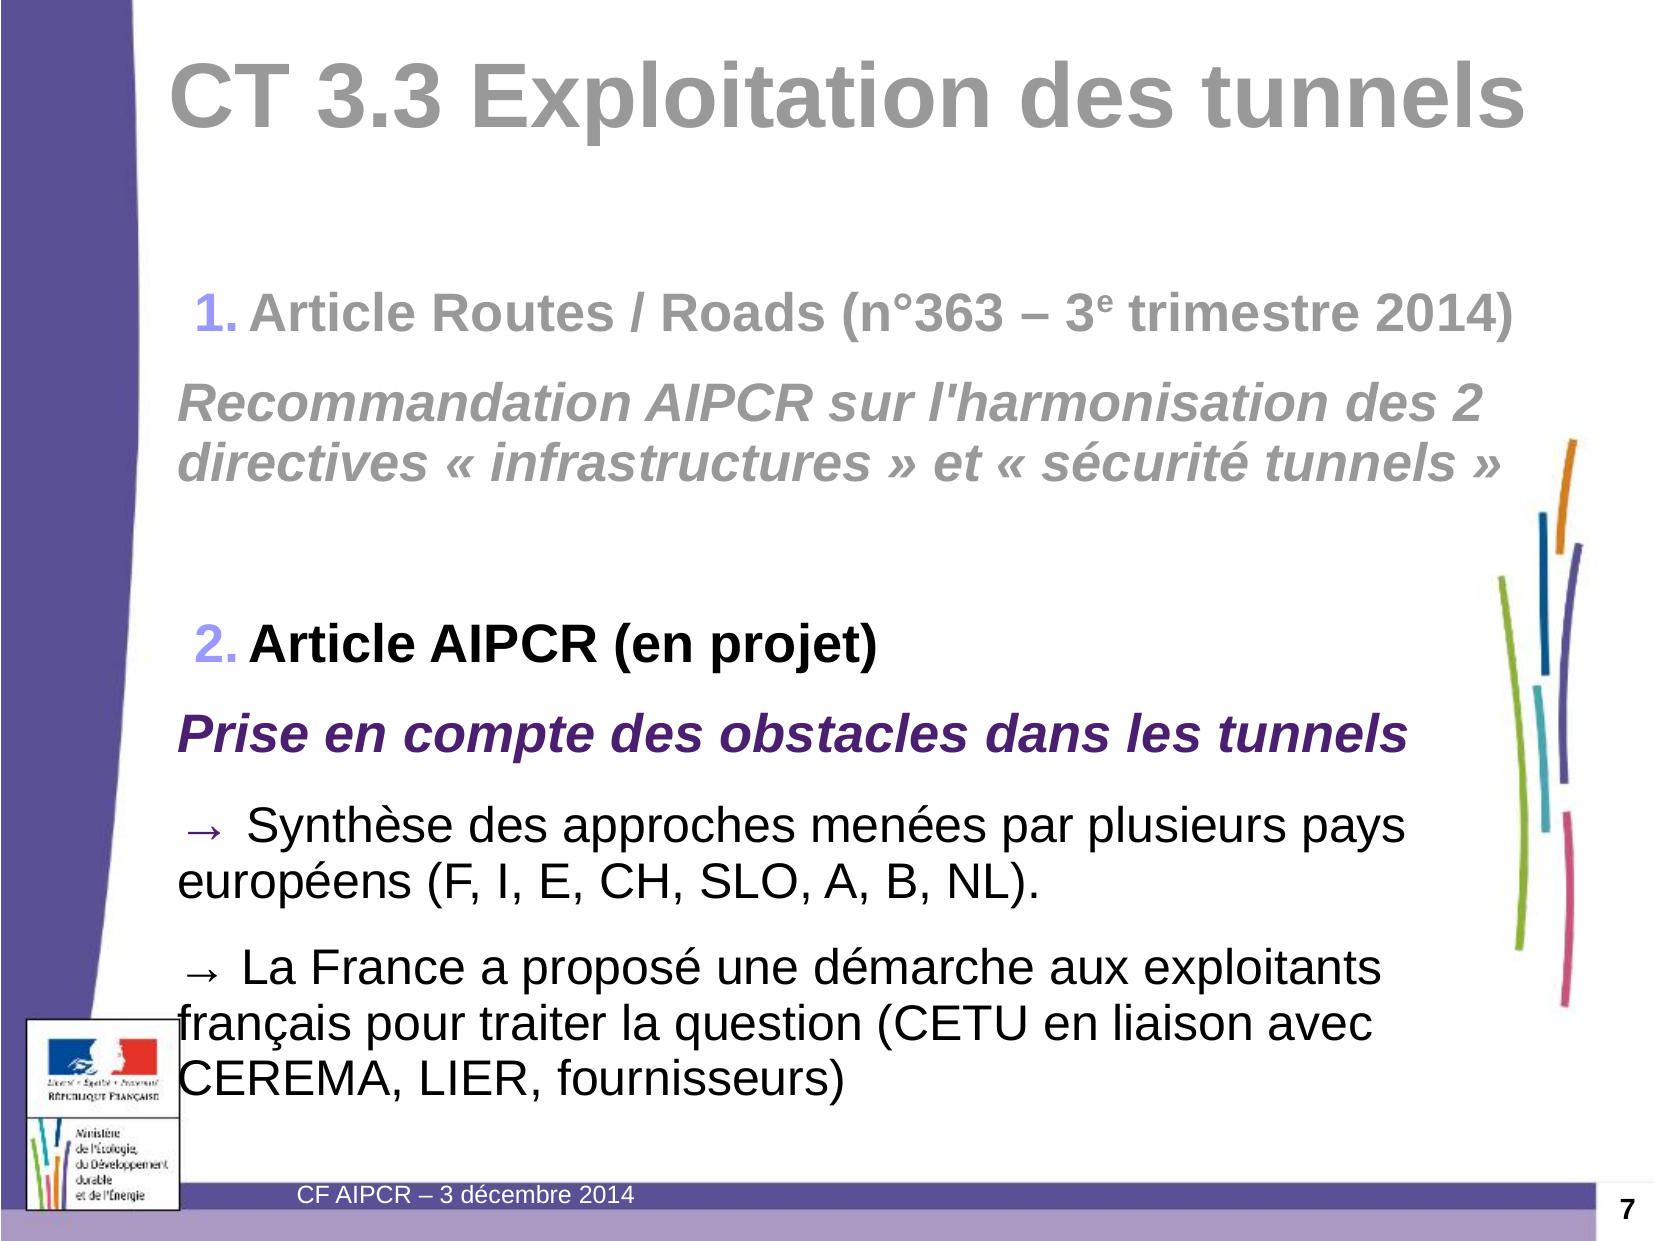

# CT 3.3 Exploitation des tunnels
Article Routes / Roads (n°363 – 3e trimestre 2014)
Recommandation AIPCR sur l'harmonisation des 2 directives « infrastructures » et « sécurité tunnels »
Article AIPCR (en projet)
Prise en compte des obstacles dans les tunnels
→ Synthèse des approches menées par plusieurs pays européens (F, I, E, CH, SLO, A, B, NL).
→ La France a proposé une démarche aux exploitants français pour traiter la question (CETU en liaison avec CEREMA, LIER, fournisseurs)
CF AIPCR – 3 décembre 2014
7